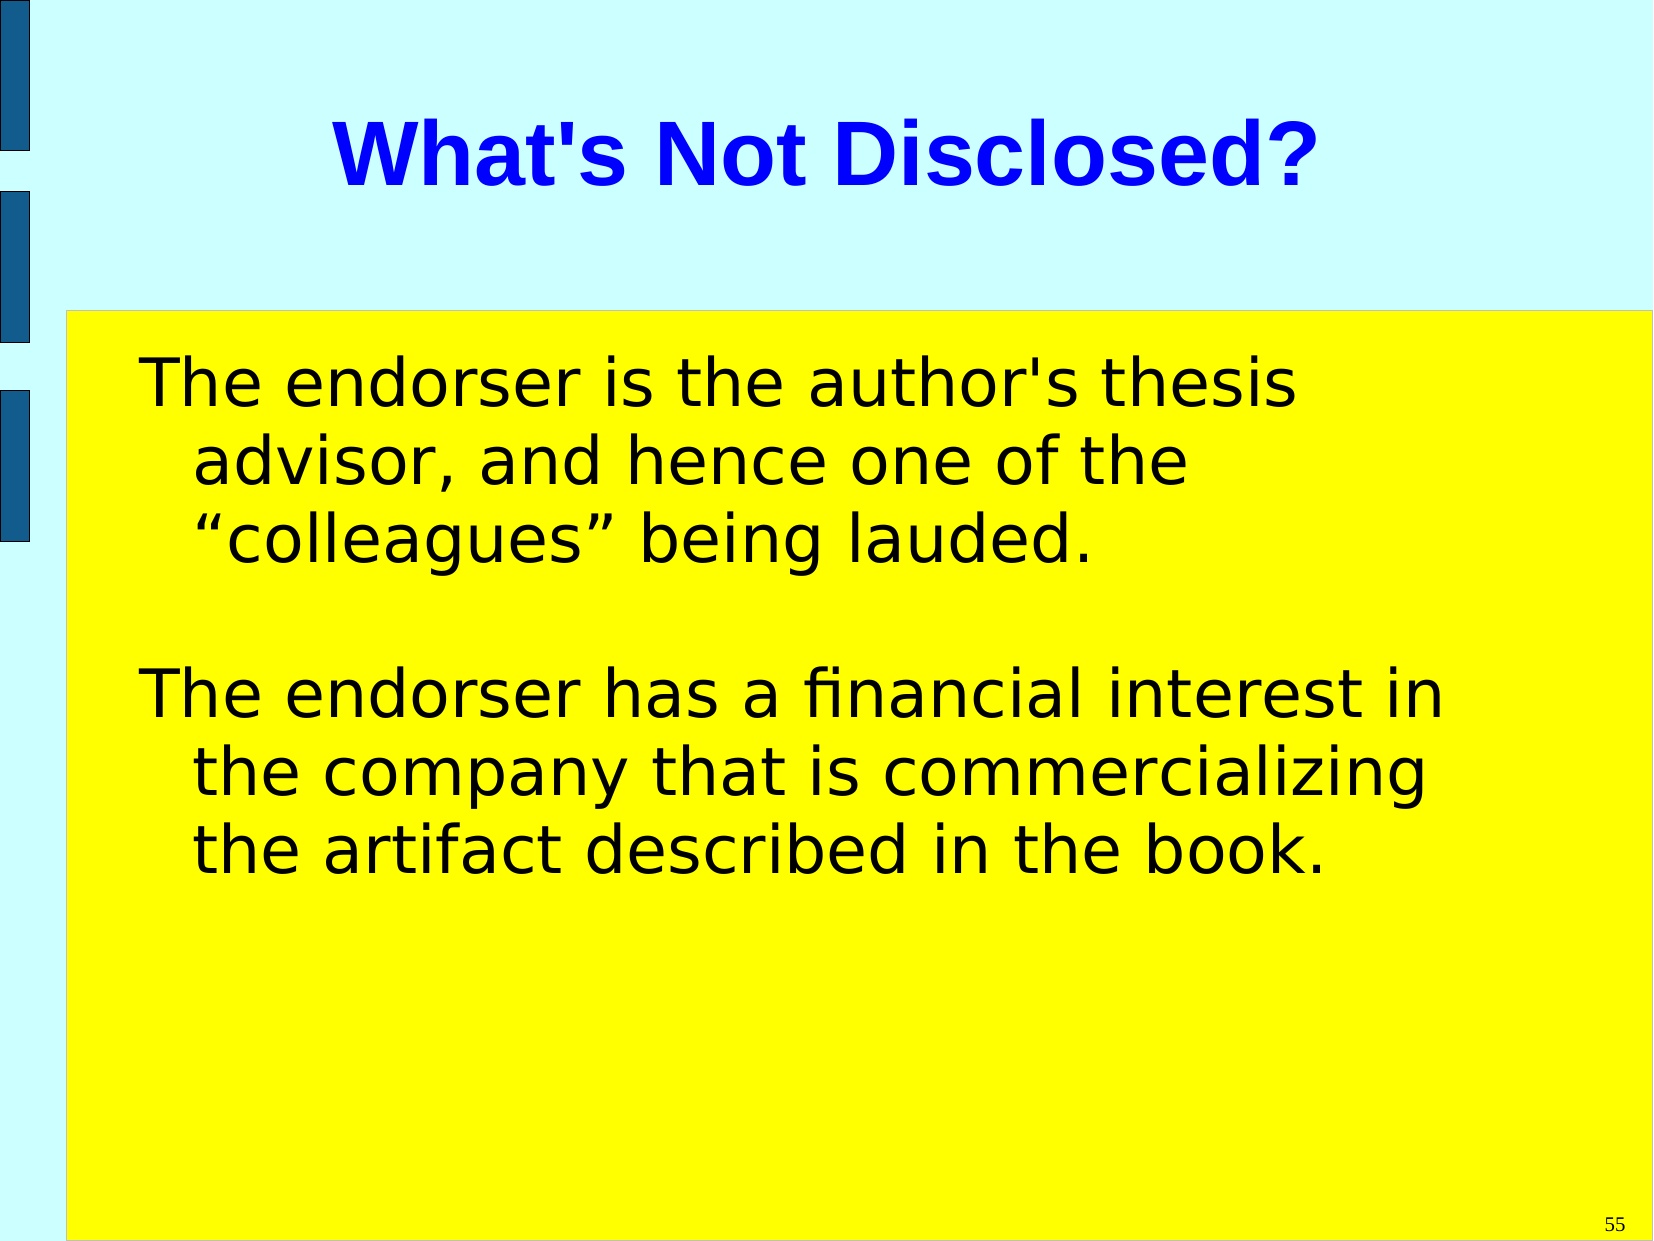

# What's Not Disclosed?
The endorser is the author's thesis advisor, and hence one of the “colleagues” being lauded.
The endorser has a financial interest in the company that is commercializing the artifact described in the book.